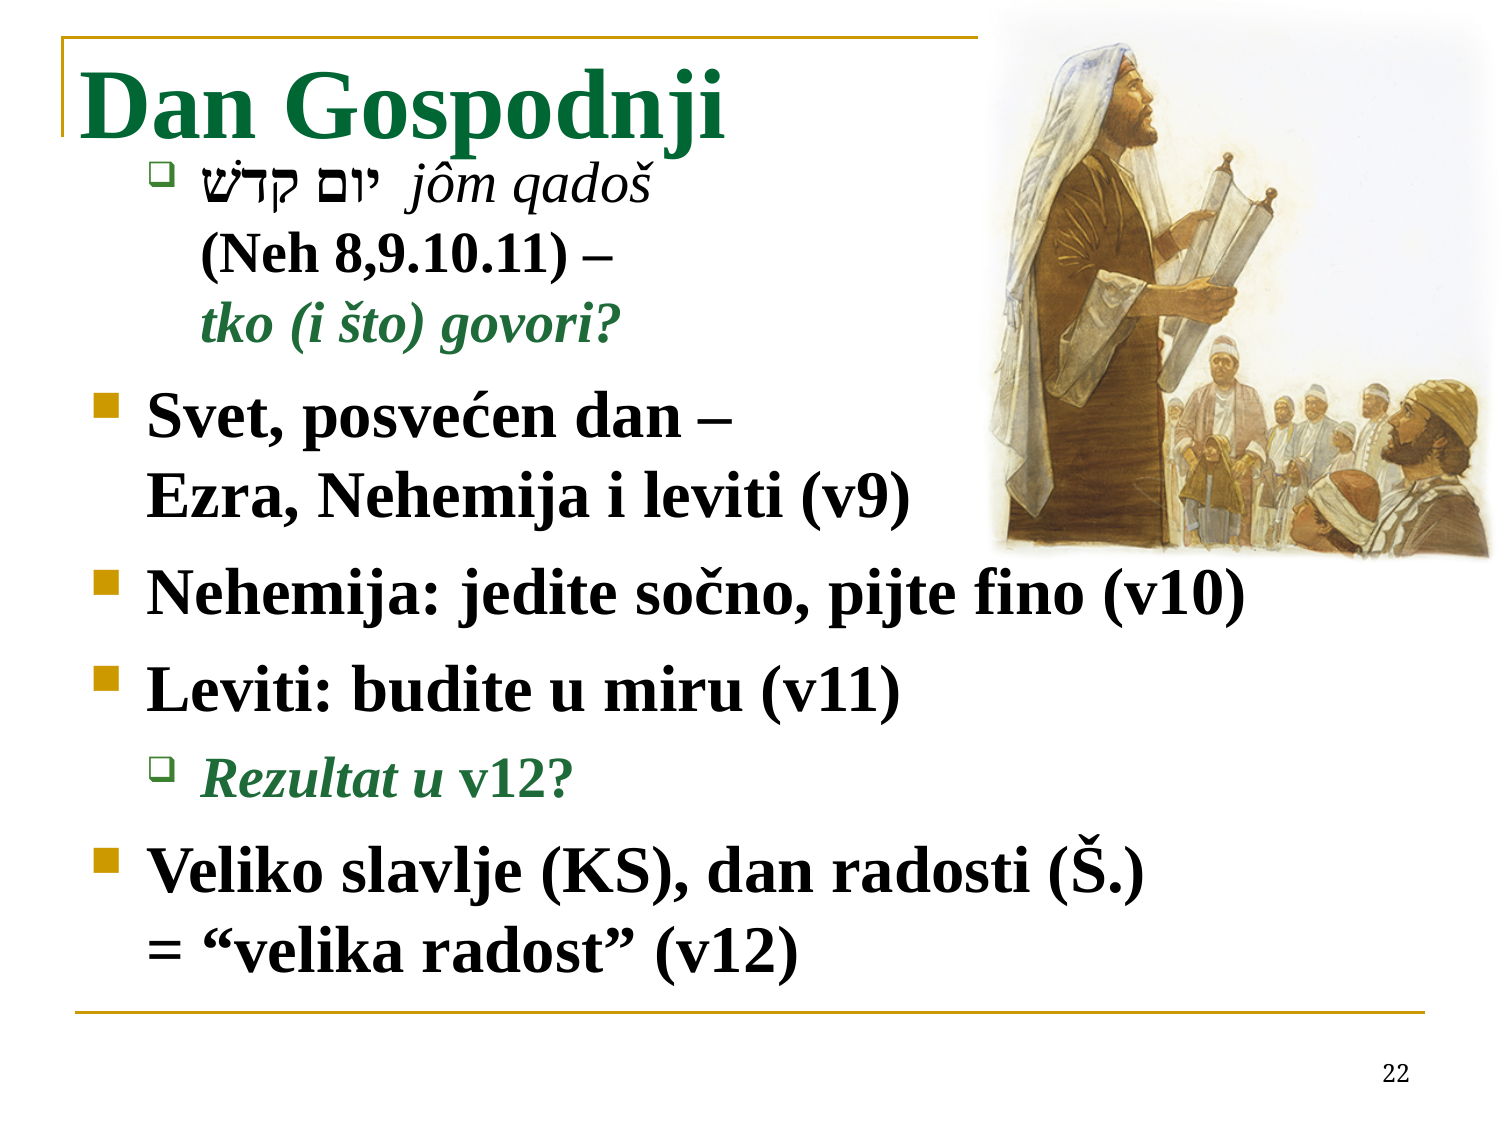

# Dan Gospodnji
יום קדשׁ jôm qadoš
(Neh 8,9.10.11) –
tko (i što) govori?
Svet, posvećen dan –
Ezra, Nehemija i leviti (v9)
Nehemija: jedite sočno, pijte fino (v10)
Leviti: budite u miru (v11)
Rezultat u v12?
Veliko slavlje (KS), dan radosti (Š.)
= “velika radost” (v12)